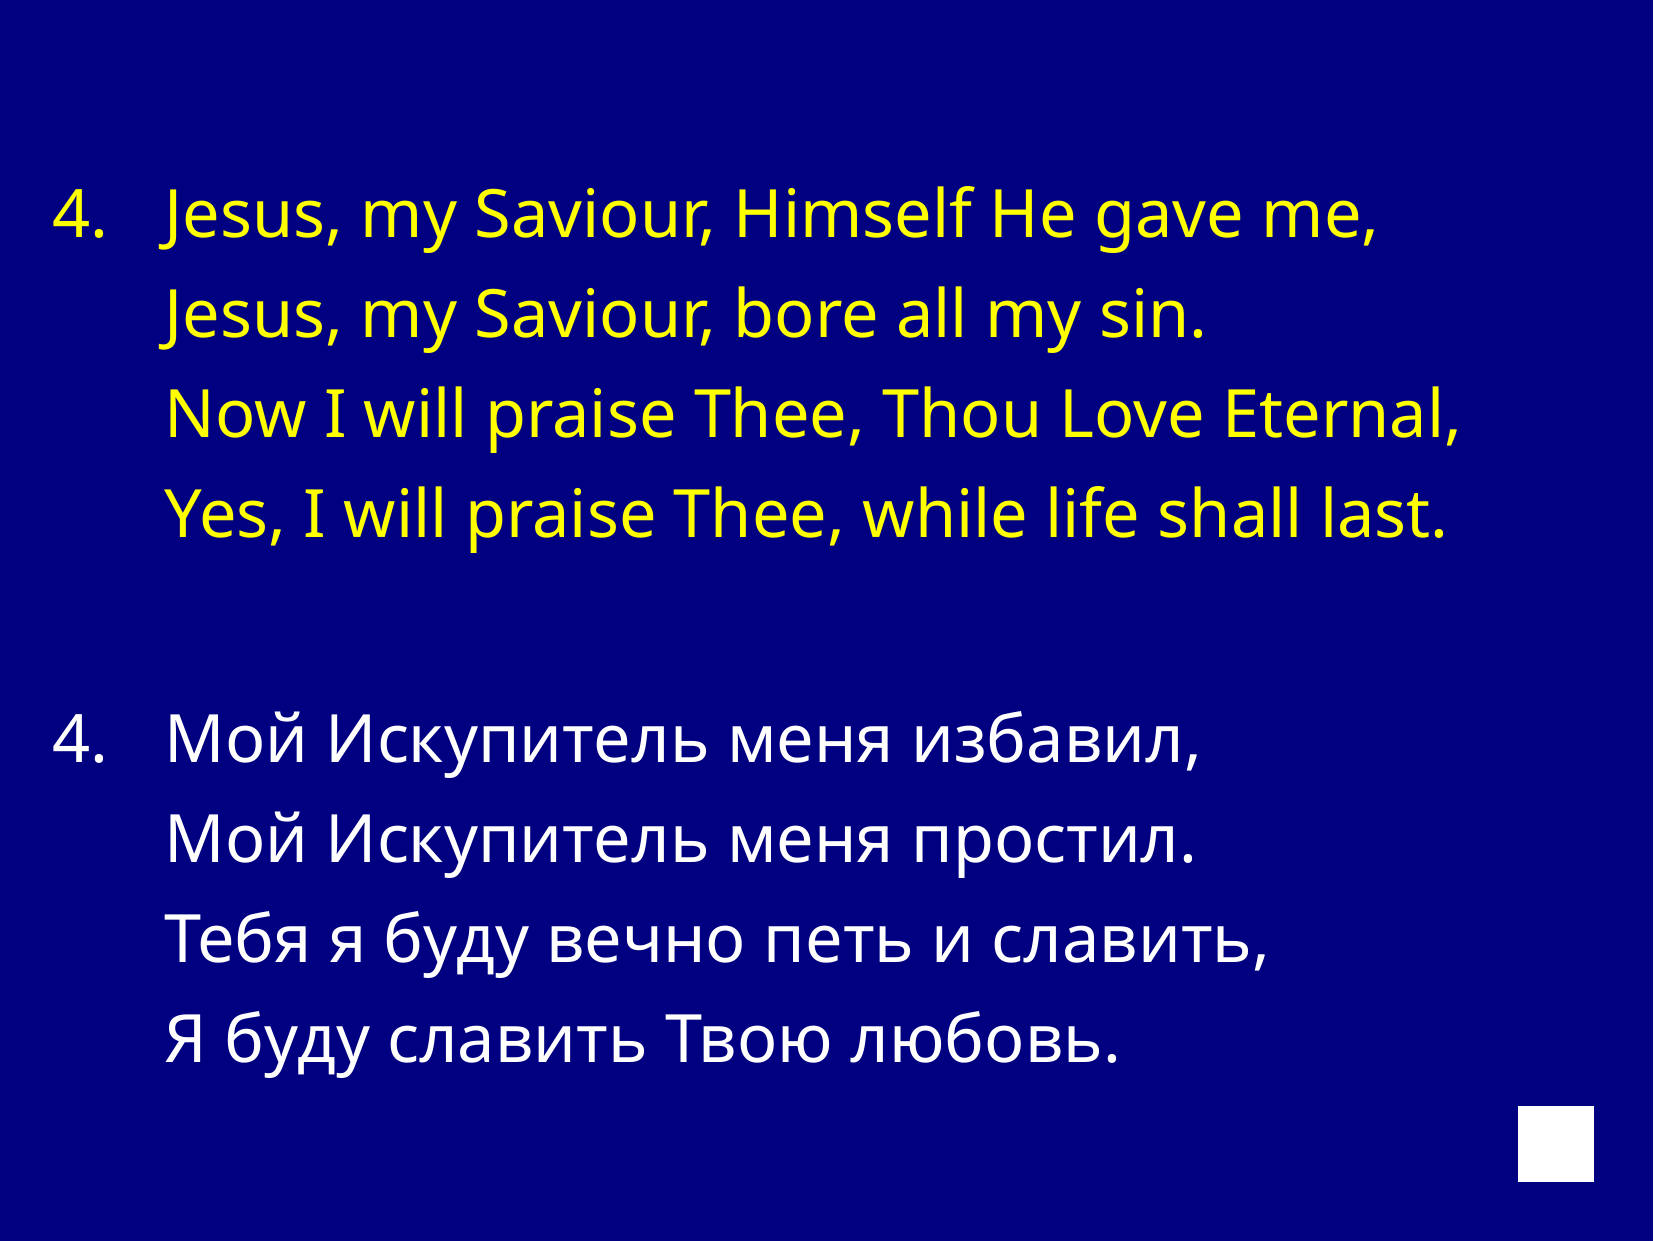

4.	Jesus, my Saviour, Himself He gave me,
	Jesus, my Saviour, bore all my sin.
	Now I will praise Thee, Thou Love Eternal,
	Yes, I will praise Thee, while life shall last.
4.	Мой Искупитель меня избавил,
	Мой Искупитель меня простил.
	Тебя я буду вечно петь и славить,
	Я буду славить Твою любовь.